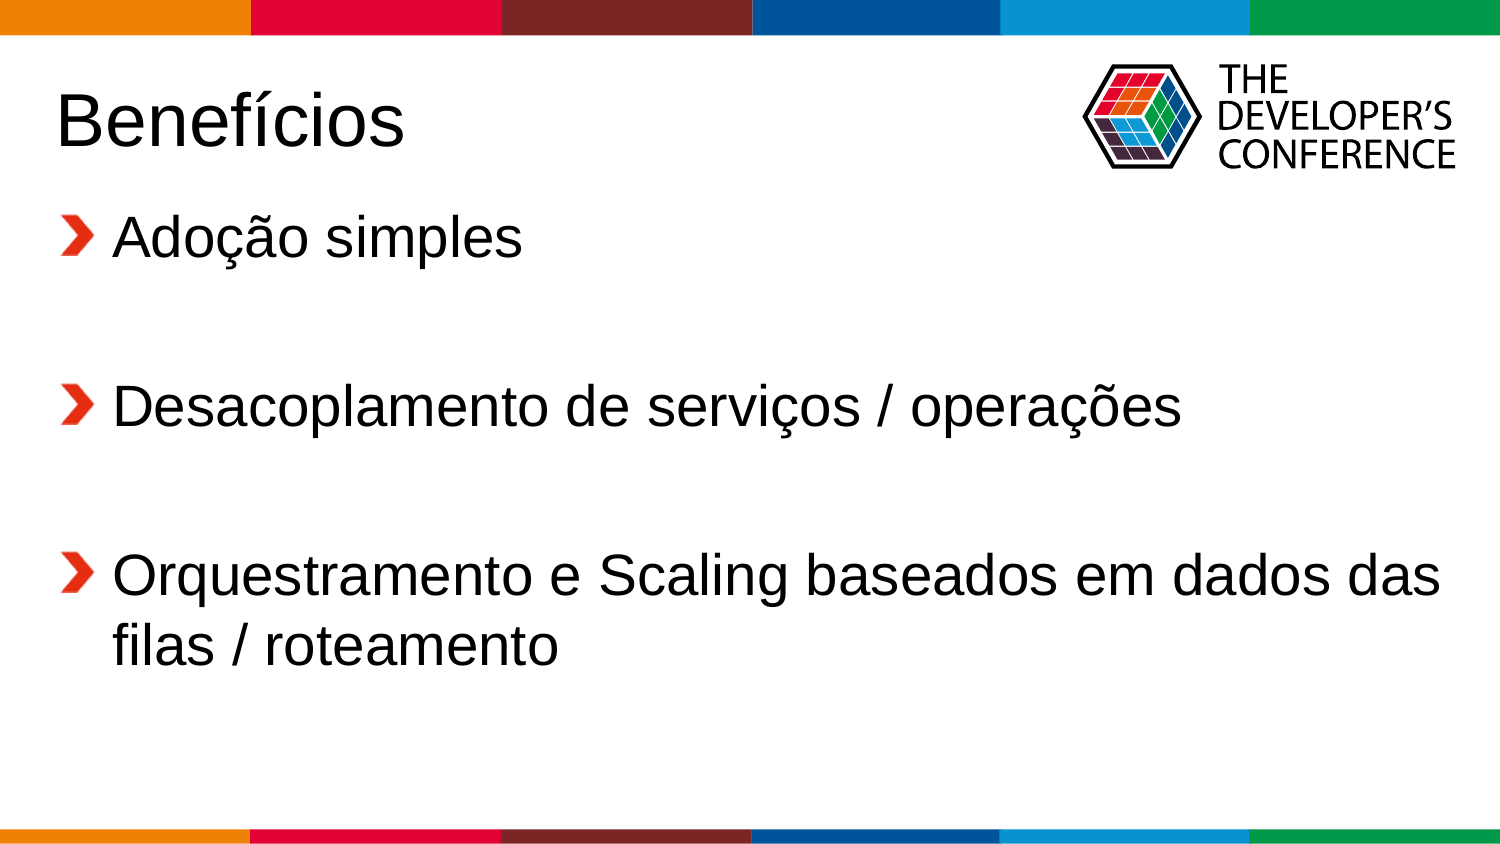

# Benefícios
Adoção simples
Desacoplamento de serviços / operações
Orquestramento e Scaling baseados em dados das filas / roteamento